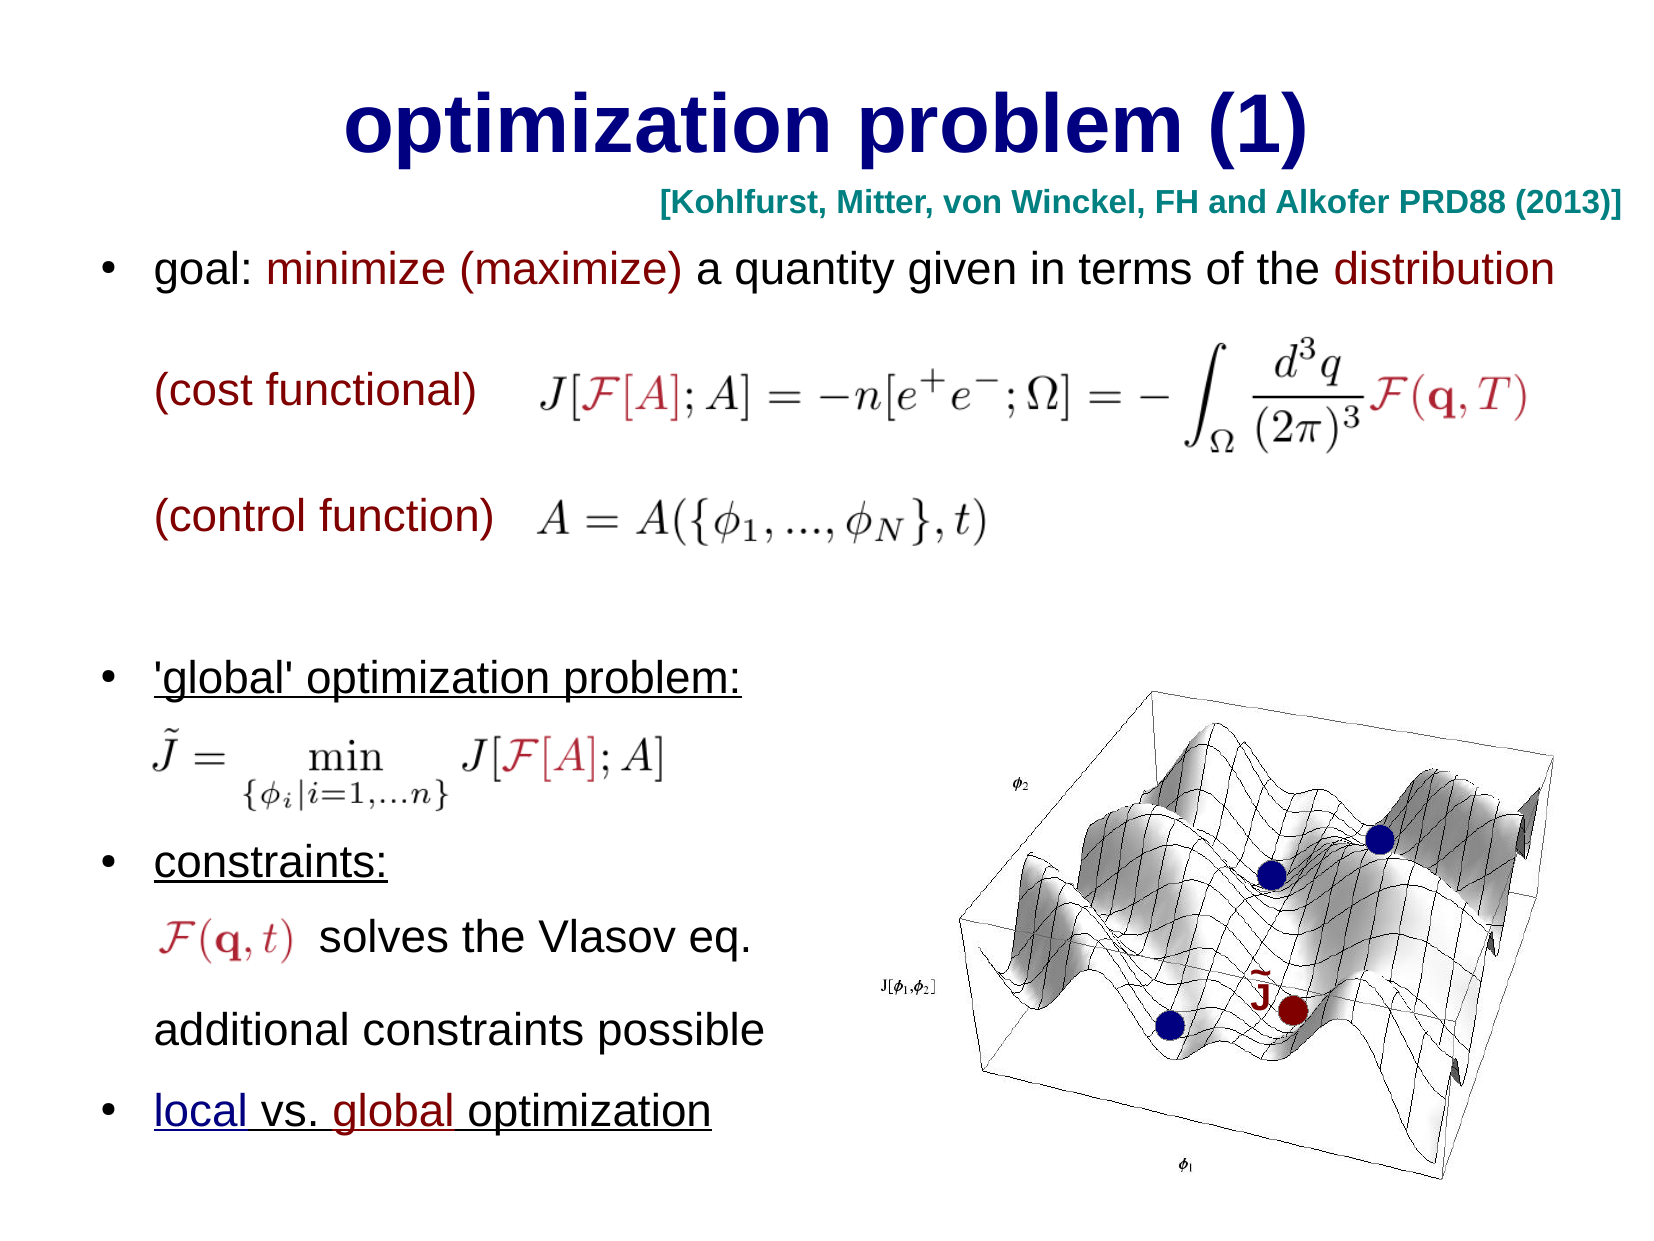

# optimization problem (1)
[Kohlfurst, Mitter, von Winckel, FH and Alkofer PRD88 (2013)]
goal: minimize (maximize) a quantity given in terms of the distribution
(cost functional)
(control function)
'global' optimization problem:
constraints:
 solves the Vlasov eq.
additional constraints possible
local vs. global optimization
~
J